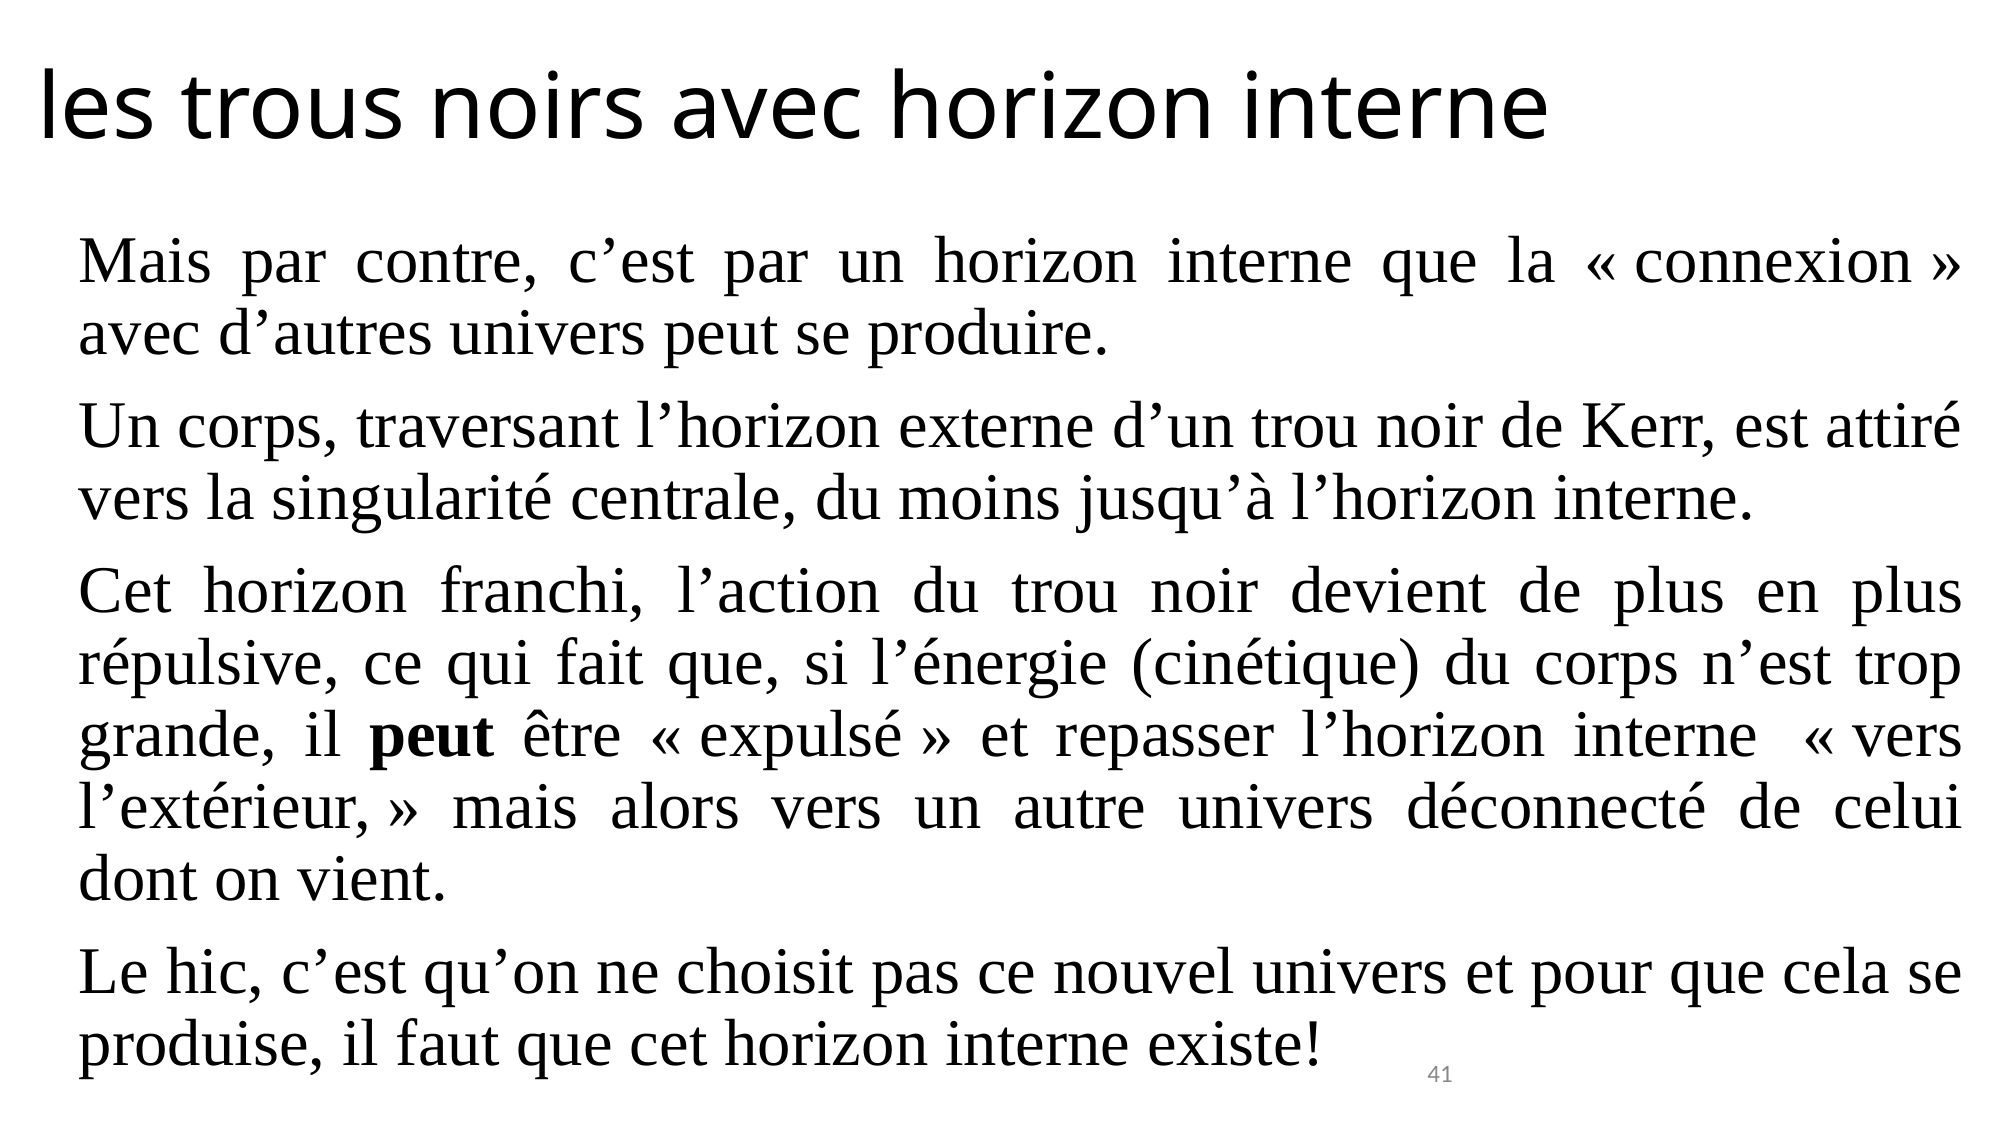

# les trous noirs avec horizon interne
Mais par contre, c’est par un horizon interne que la « connexion » avec d’autres univers peut se produire.
Un corps, traversant l’horizon externe d’un trou noir de Kerr, est attiré vers la singularité centrale, du moins jusqu’à l’horizon interne.
Cet horizon franchi, l’action du trou noir devient de plus en plus répulsive, ce qui fait que, si l’énergie (cinétique) du corps n’est trop grande, il peut être « expulsé » et repasser l’horizon interne  « vers l’extérieur, » mais alors vers un autre univers déconnecté de celui dont on vient.
Le hic, c’est qu’on ne choisit pas ce nouvel univers et pour que cela se produise, il faut que cet horizon interne existe!